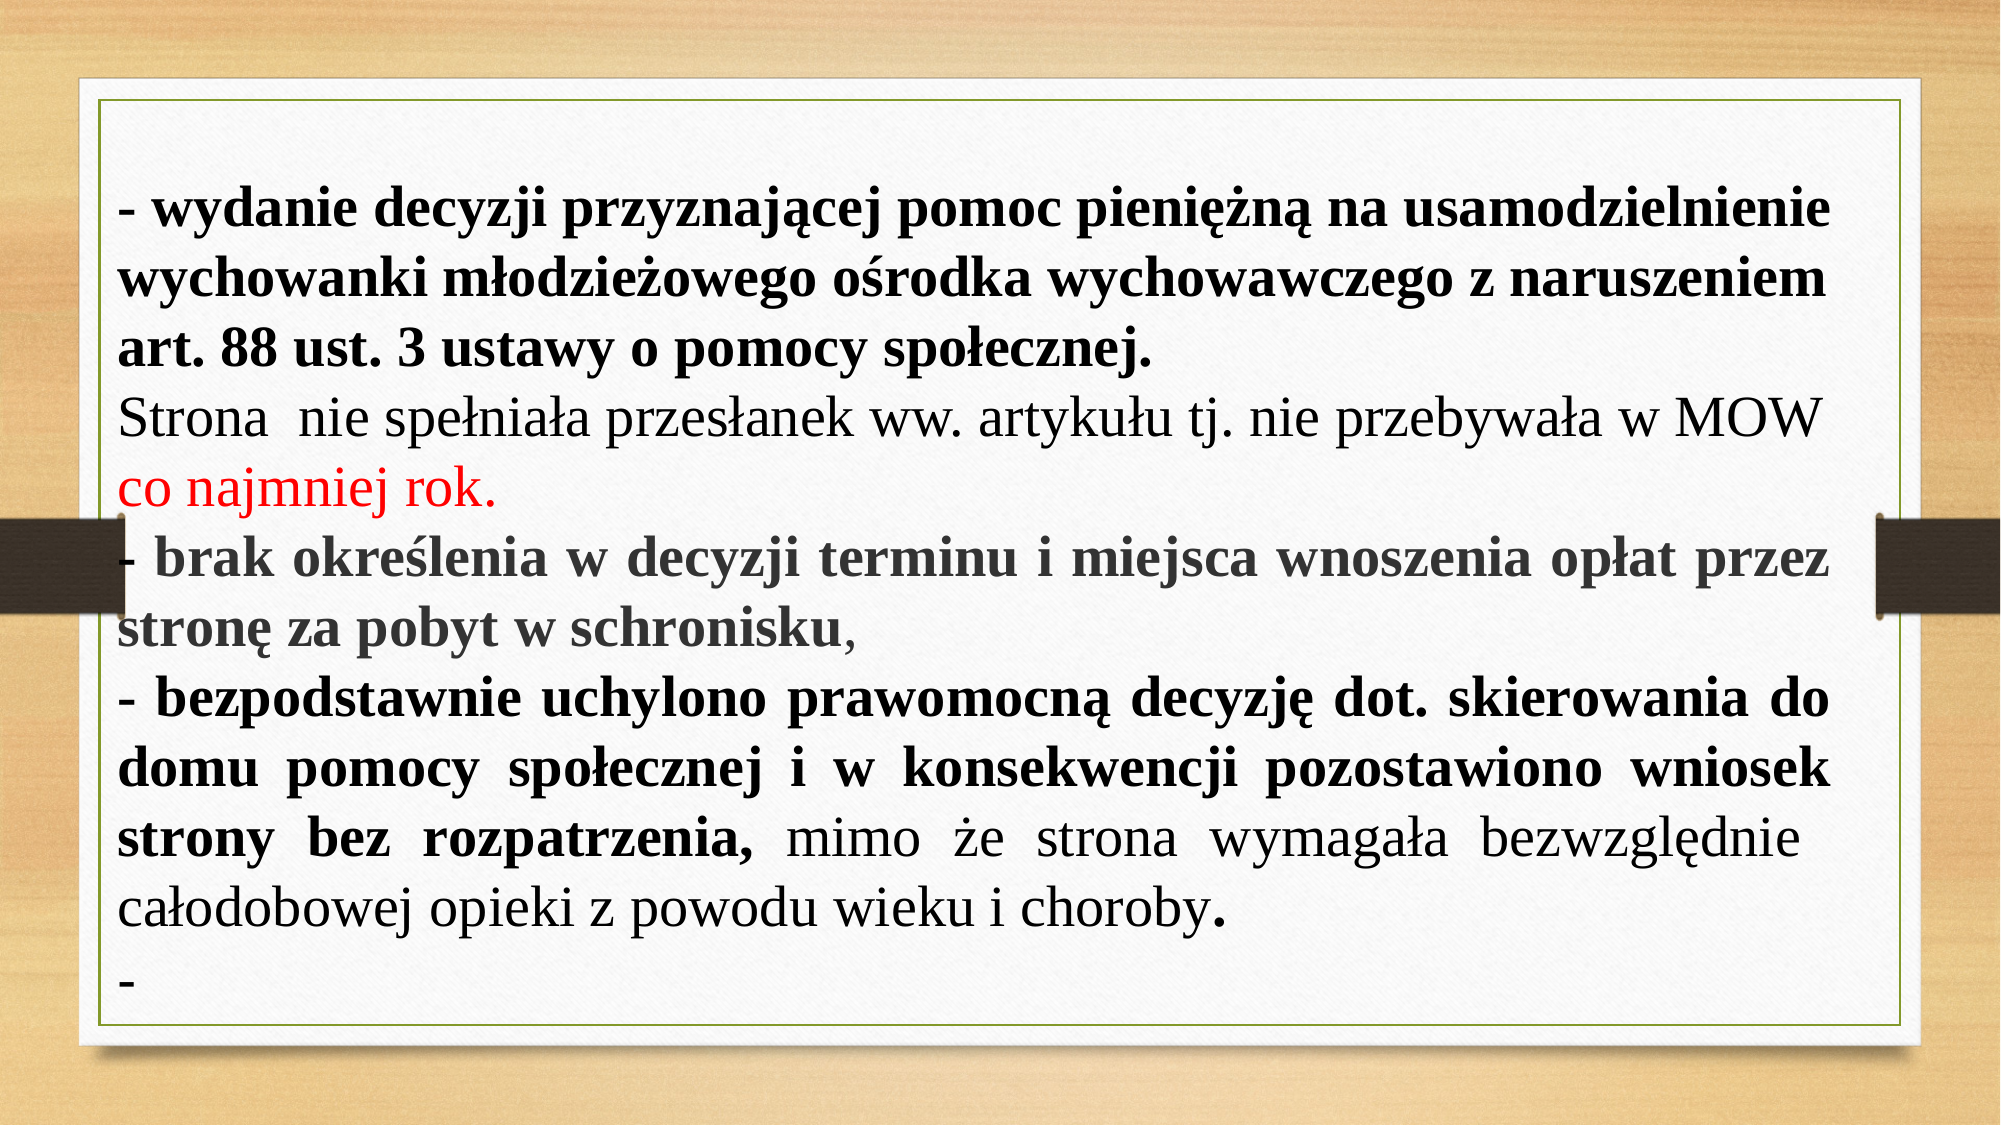

- wydanie decyzji przyznającej pomoc pieniężną na usamodzielnienie wychowanki młodzieżowego ośrodka wychowawczego z naruszeniem art. 88 ust. 3 ustawy o pomocy społecznej.
Strona nie spełniała przesłanek ww. artykułu tj. nie przebywała w MOW
co najmniej rok.
- brak określenia w decyzji terminu i miejsca wnoszenia opłat przez stronę za pobyt w schronisku,
- bezpodstawnie uchylono prawomocną decyzję dot. skierowania do domu pomocy społecznej i w konsekwencji pozostawiono wniosek strony bez rozpatrzenia, mimo że strona wymagała bezwzględnie całodobowej opieki z powodu wieku i choroby.